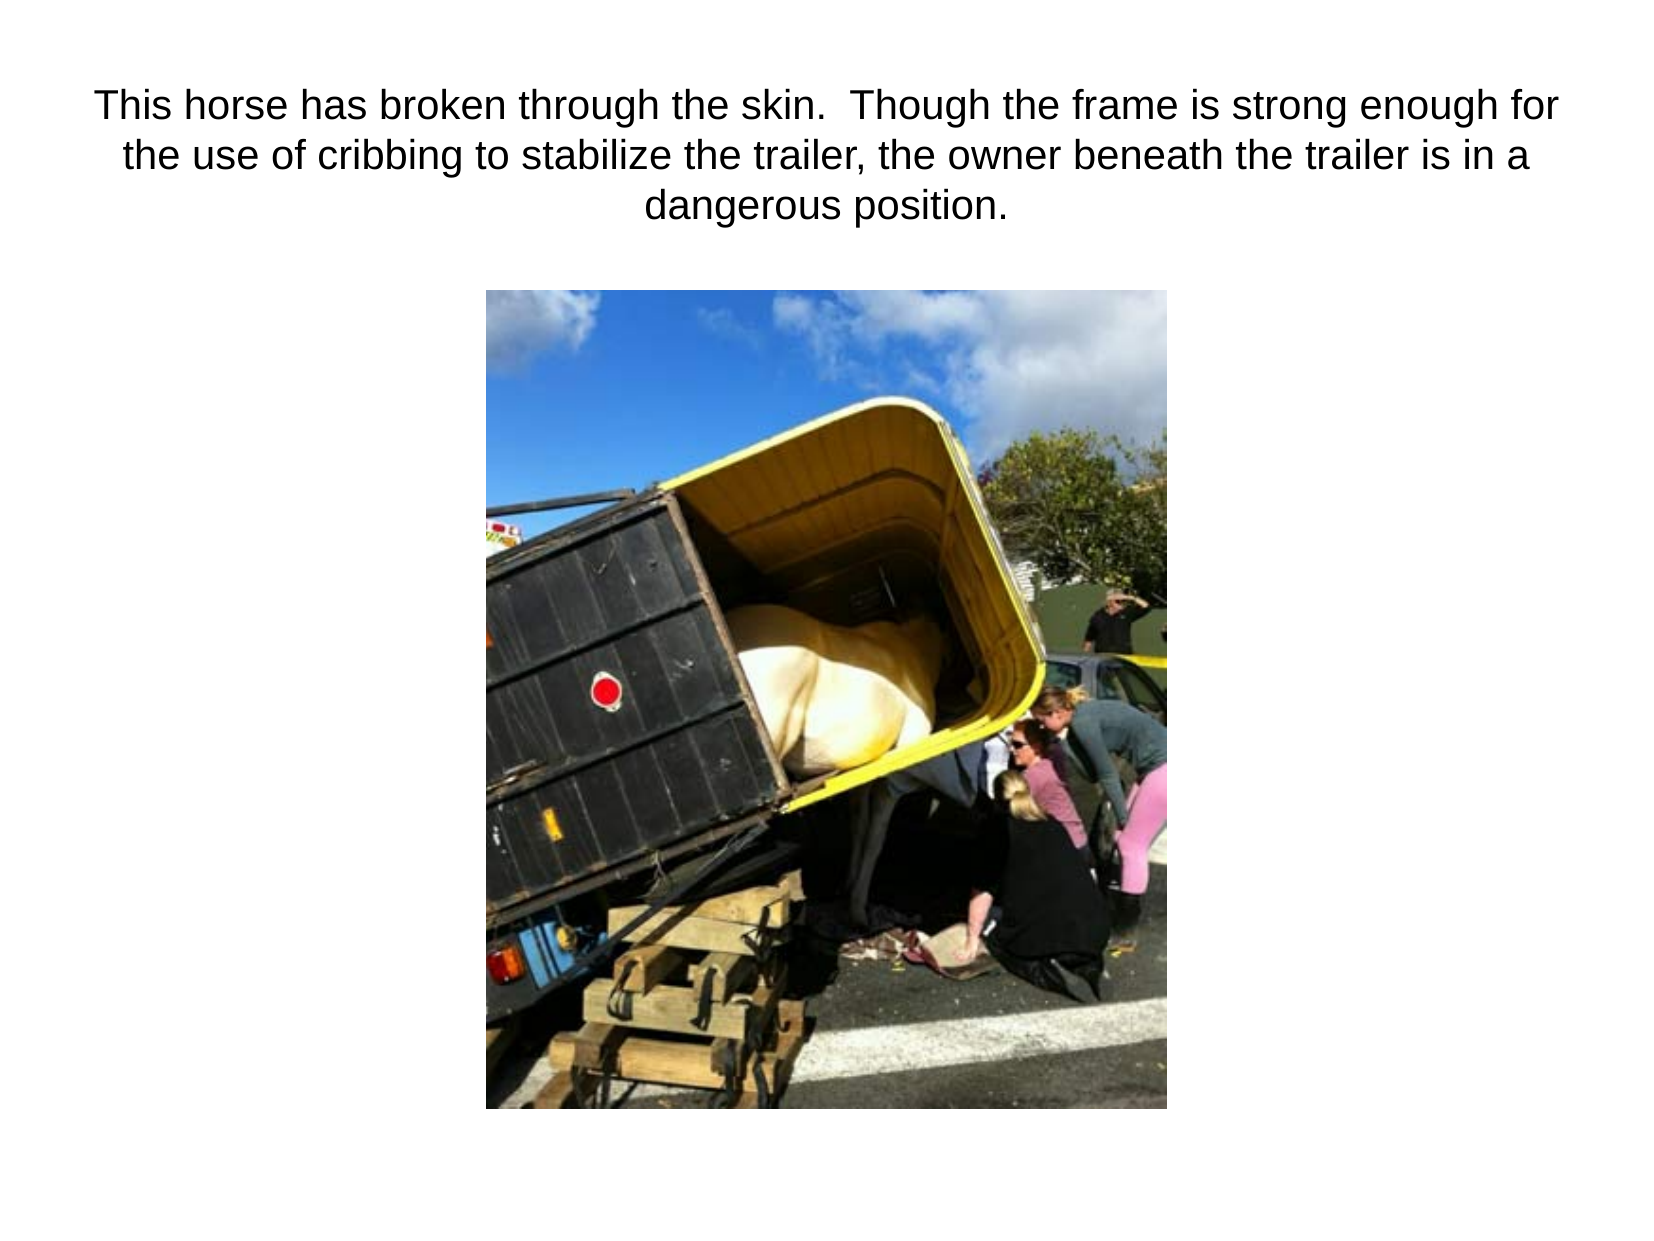

# This horse has broken through the skin. Though the frame is strong enough for the use of cribbing to stabilize the trailer, the owner beneath the trailer is in a dangerous position.